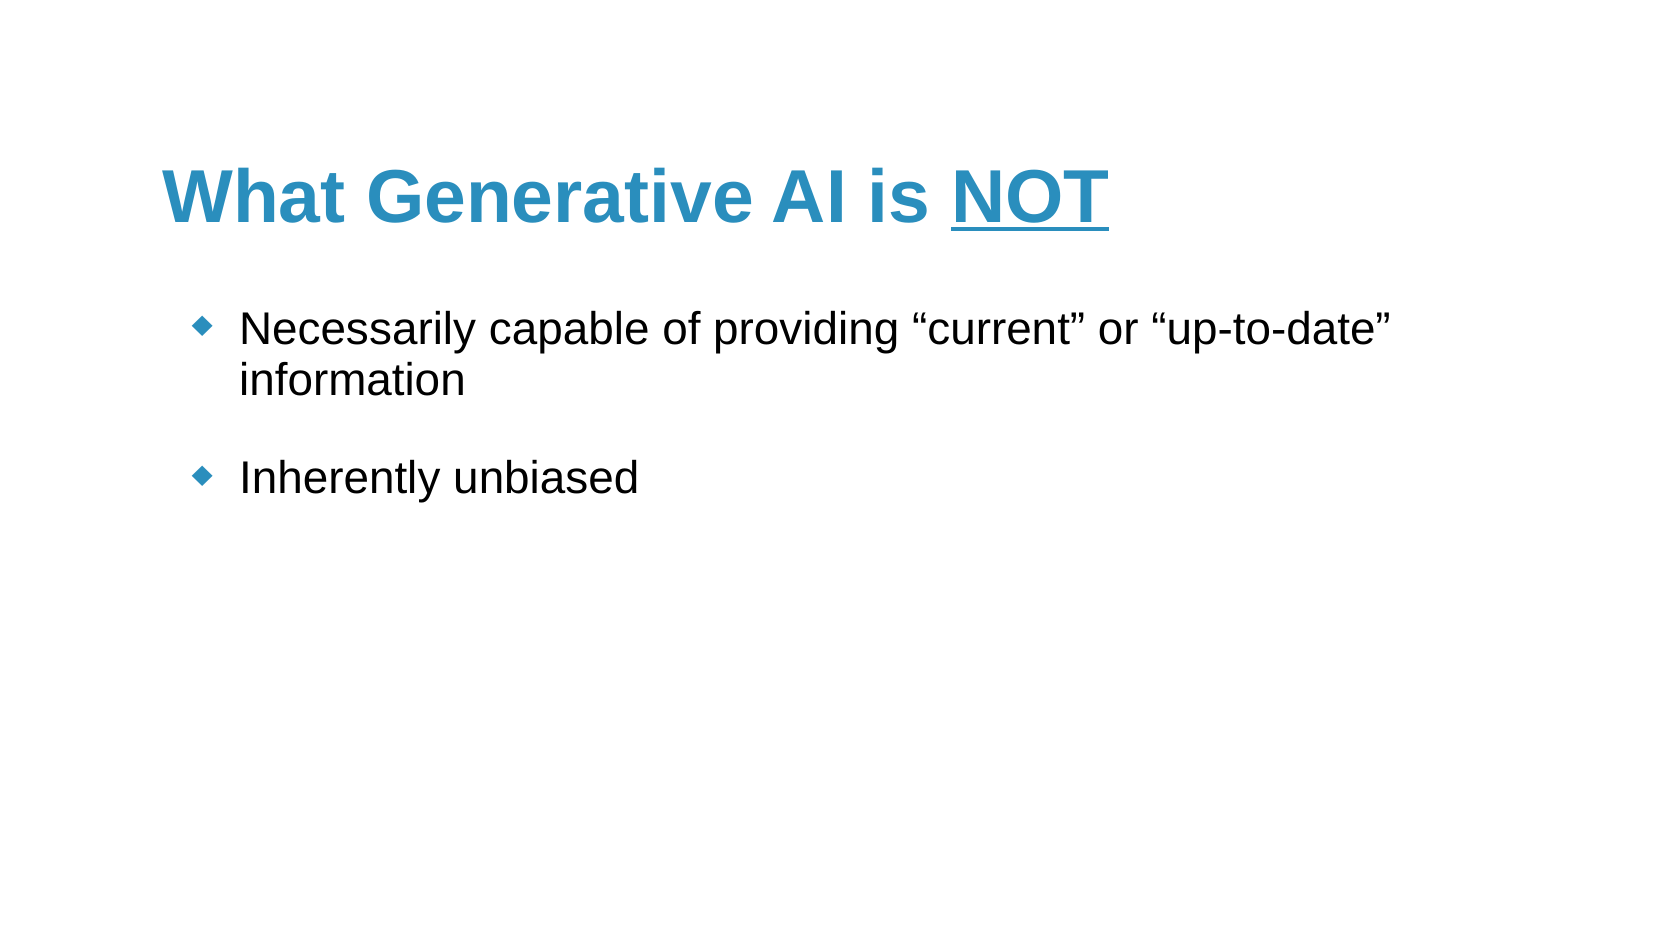

What Generative AI is NOT
Necessarily capable of providing “current” or “up-to-date” information
Inherently unbiased